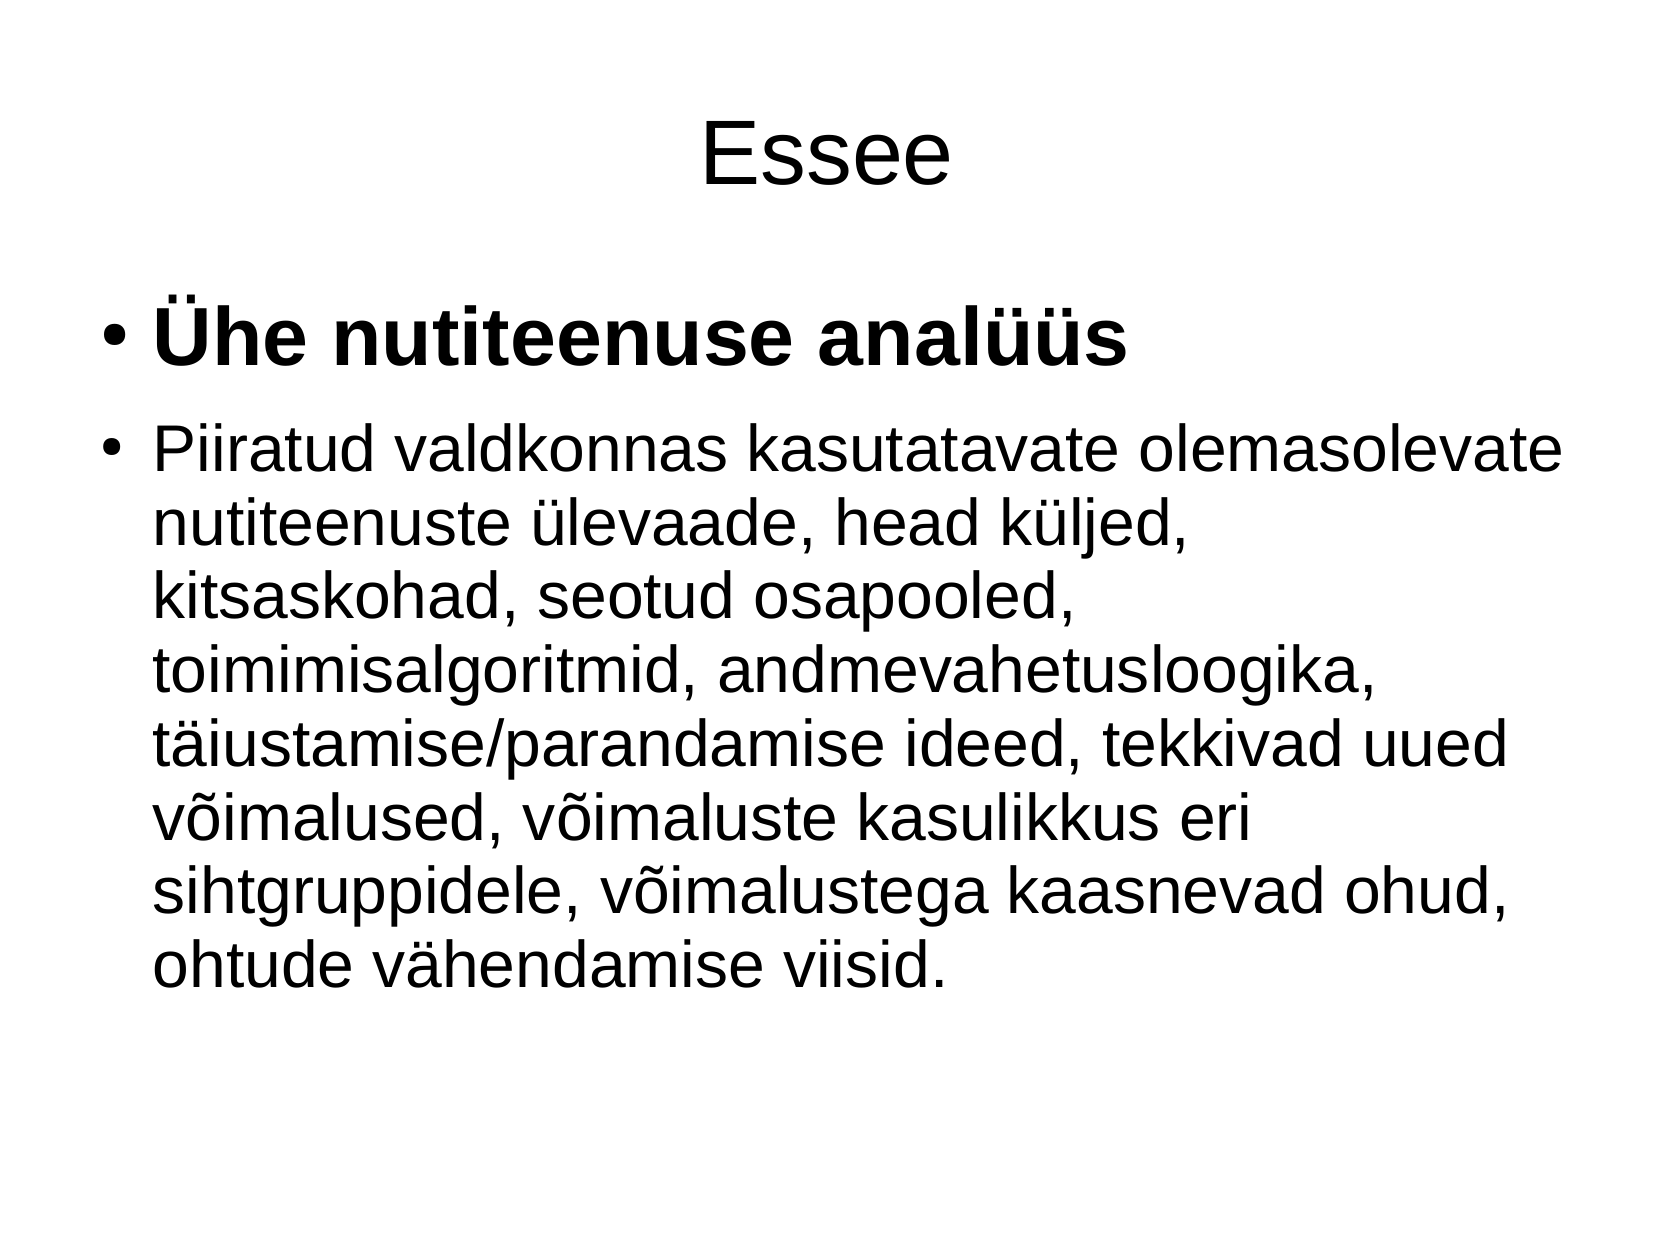

# Essee
Ühe nutiteenuse analüüs
Piiratud valdkonnas kasutatavate olemasolevate nutiteenuste ülevaade, head küljed, kitsaskohad, seotud osapooled, toimimisalgoritmid, andmevahetusloogika, täiustamise/parandamise ideed, tekkivad uued võimalused, võimaluste kasulikkus eri sihtgruppidele, võimalustega kaasnevad ohud, ohtude vähendamise viisid.